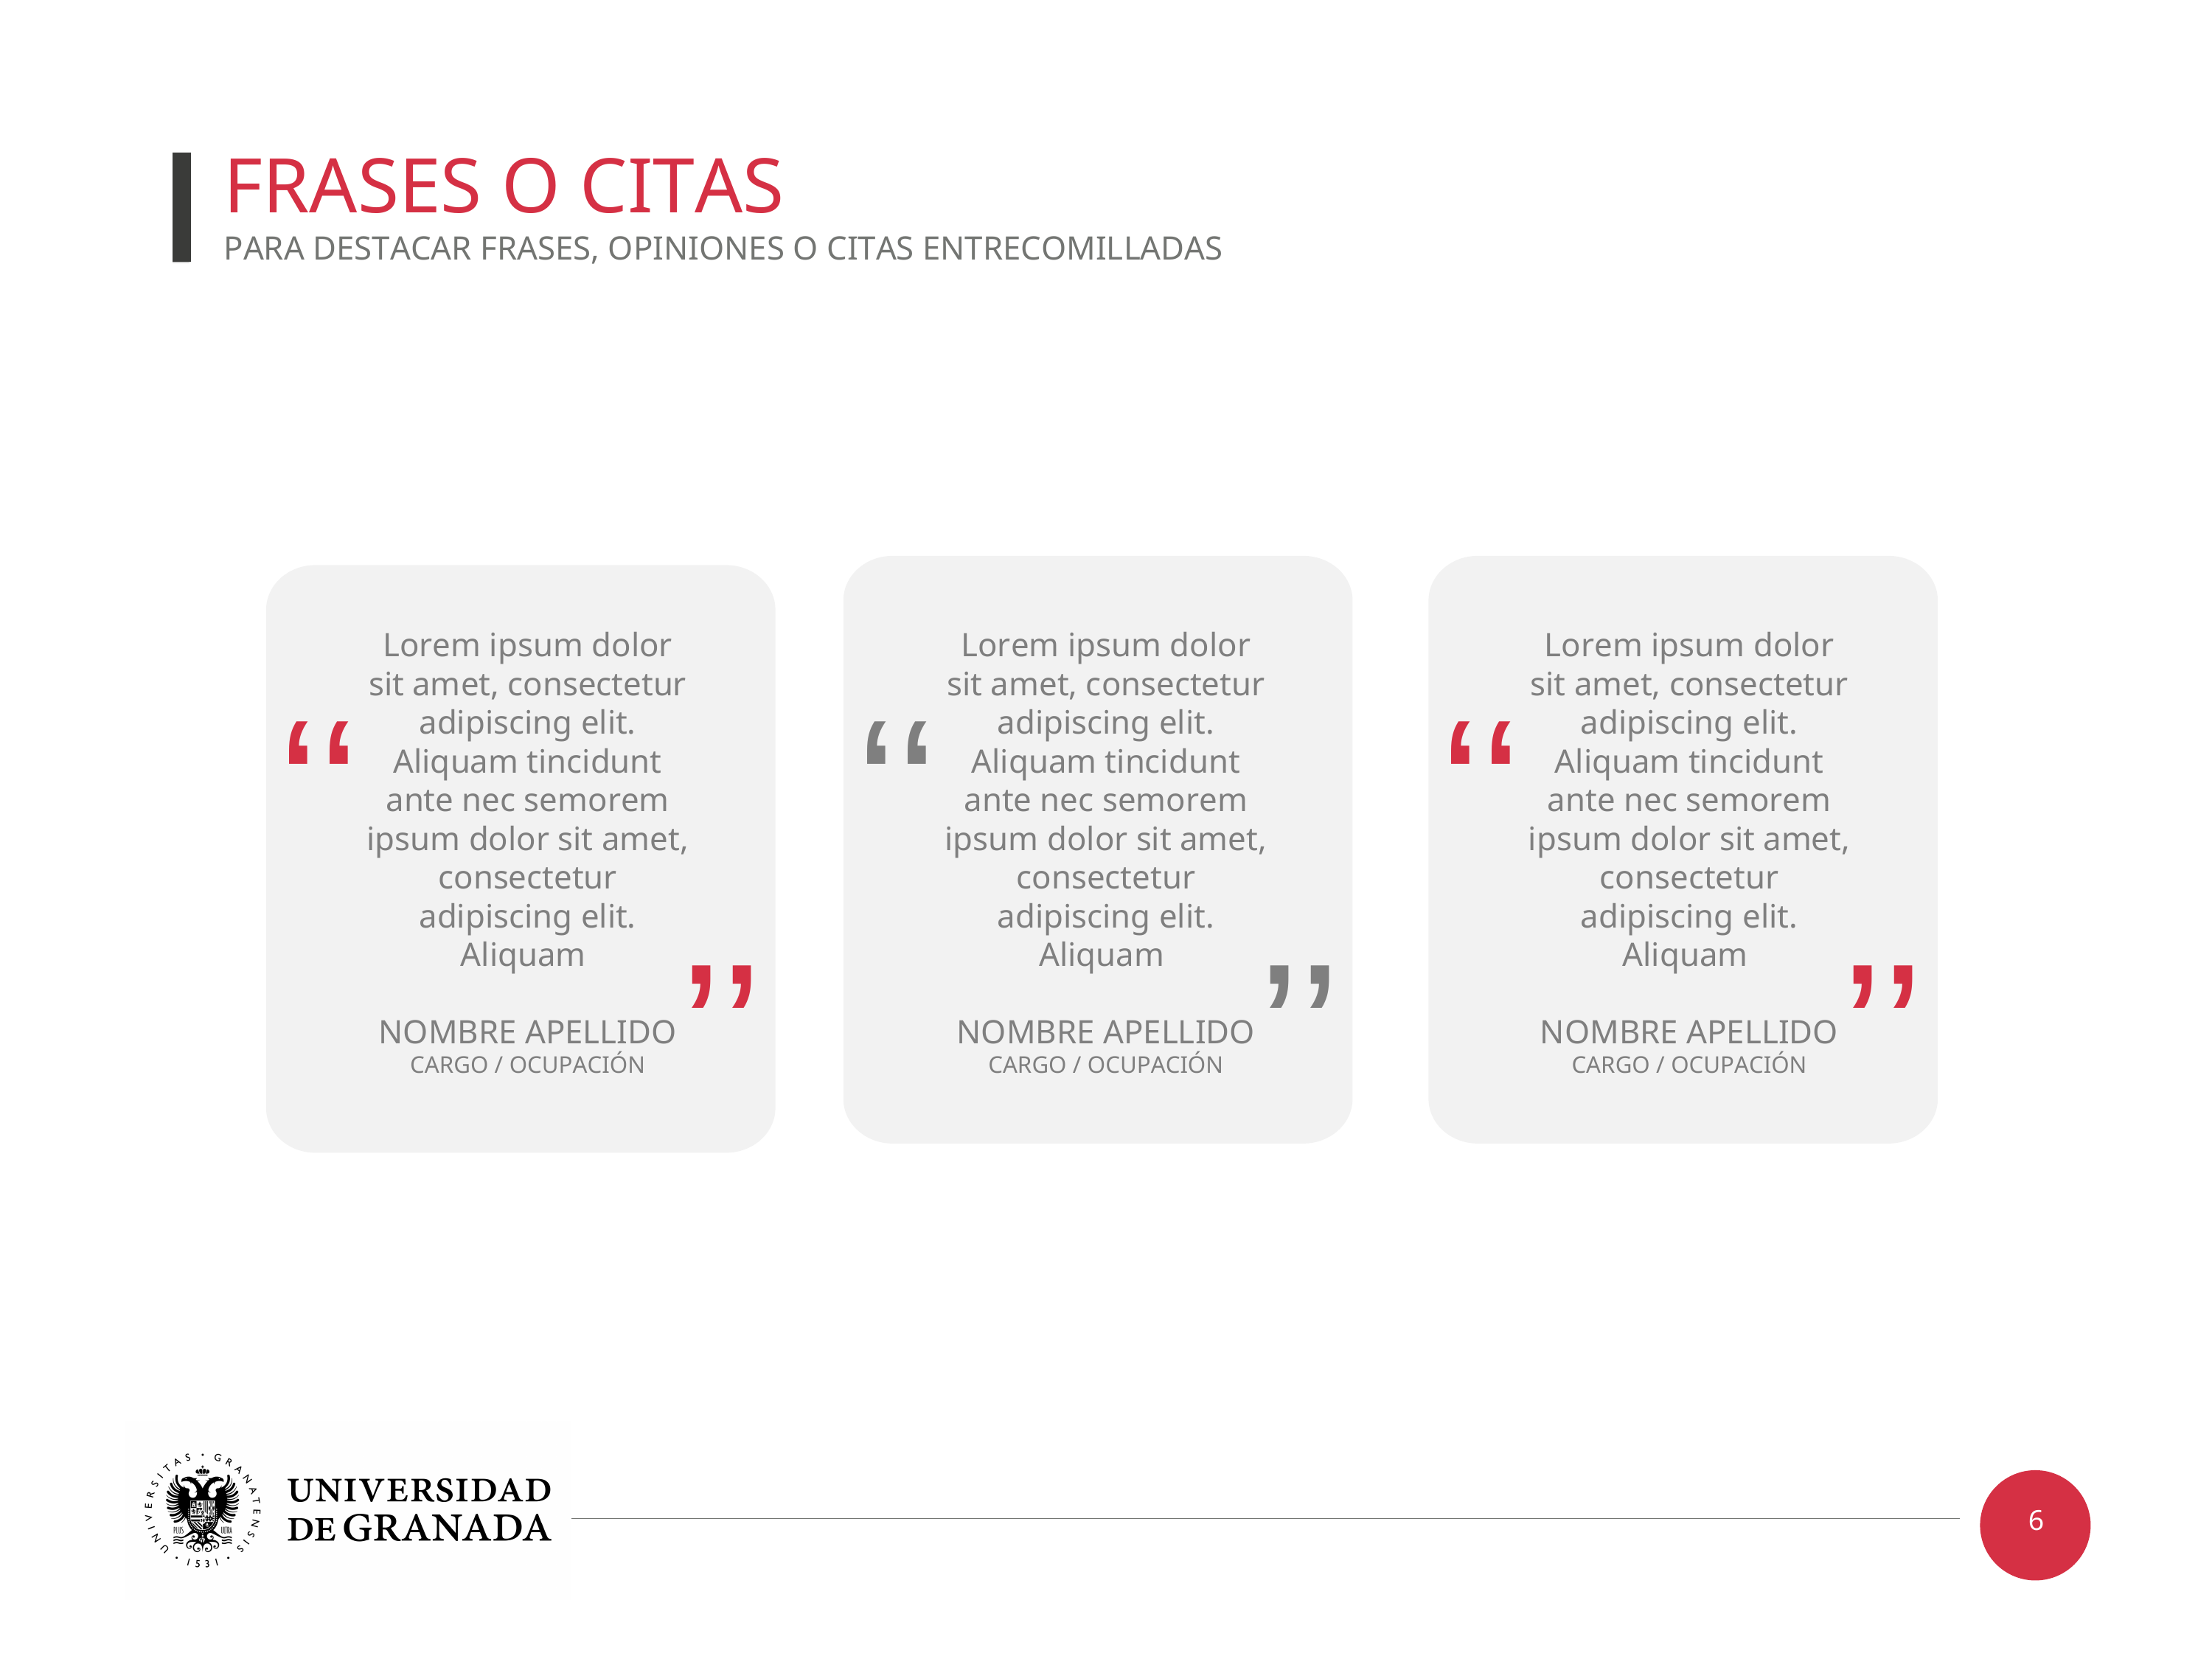

FRASES O CITAS
PARA DESTACAR FRASES, OPINIONES O CITAS ENTRECOMILLADAS
Lorem ipsum dolor sit amet, consectetur adipiscing elit. Aliquam tincidunt ante nec semorem ipsum dolor sit amet, consectetur adipiscing elit. Aliquam
NOMBRE APELLIDO
CARGO / OCUPACIÓN
Lorem ipsum dolor sit amet, consectetur adipiscing elit. Aliquam tincidunt ante nec semorem ipsum dolor sit amet, consectetur adipiscing elit. Aliquam
NOMBRE APELLIDO
CARGO / OCUPACIÓN
Lorem ipsum dolor sit amet, consectetur adipiscing elit. Aliquam tincidunt ante nec semorem ipsum dolor sit amet, consectetur adipiscing elit. Aliquam
NOMBRE APELLIDO
CARGO / OCUPACIÓN
‘‘
‘‘
‘‘
’’
’’
’’
10